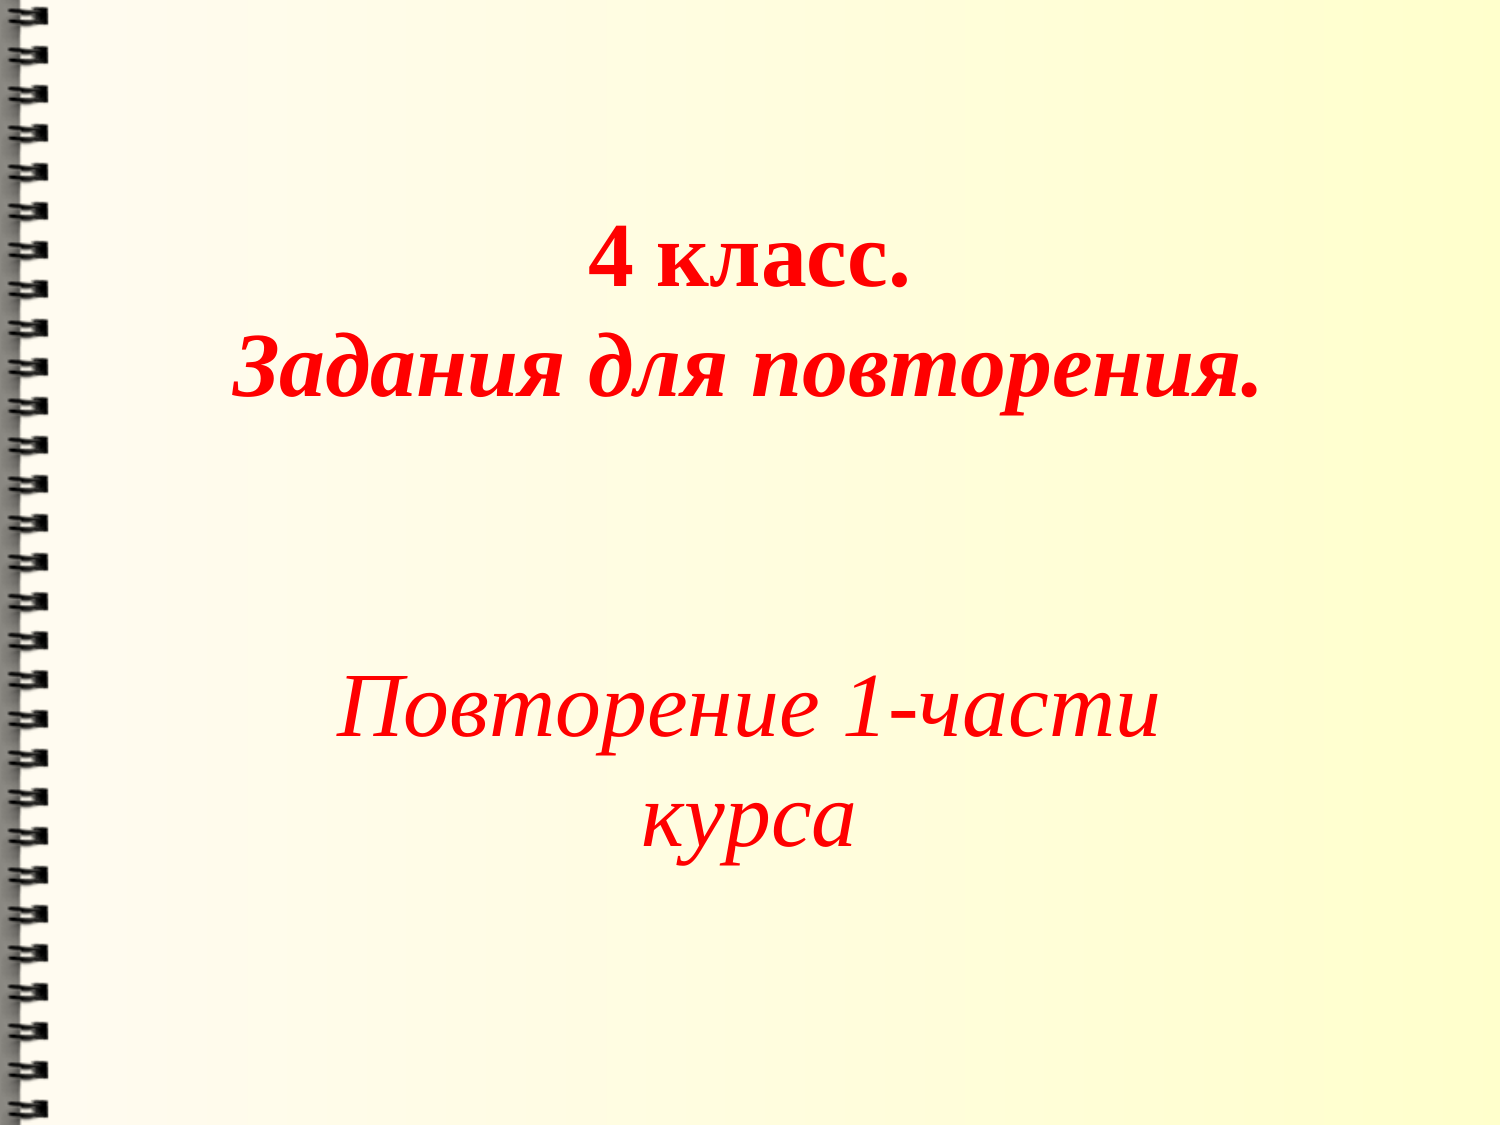

# 4 класс. Задания для повторения.
Повторение 1-части курса